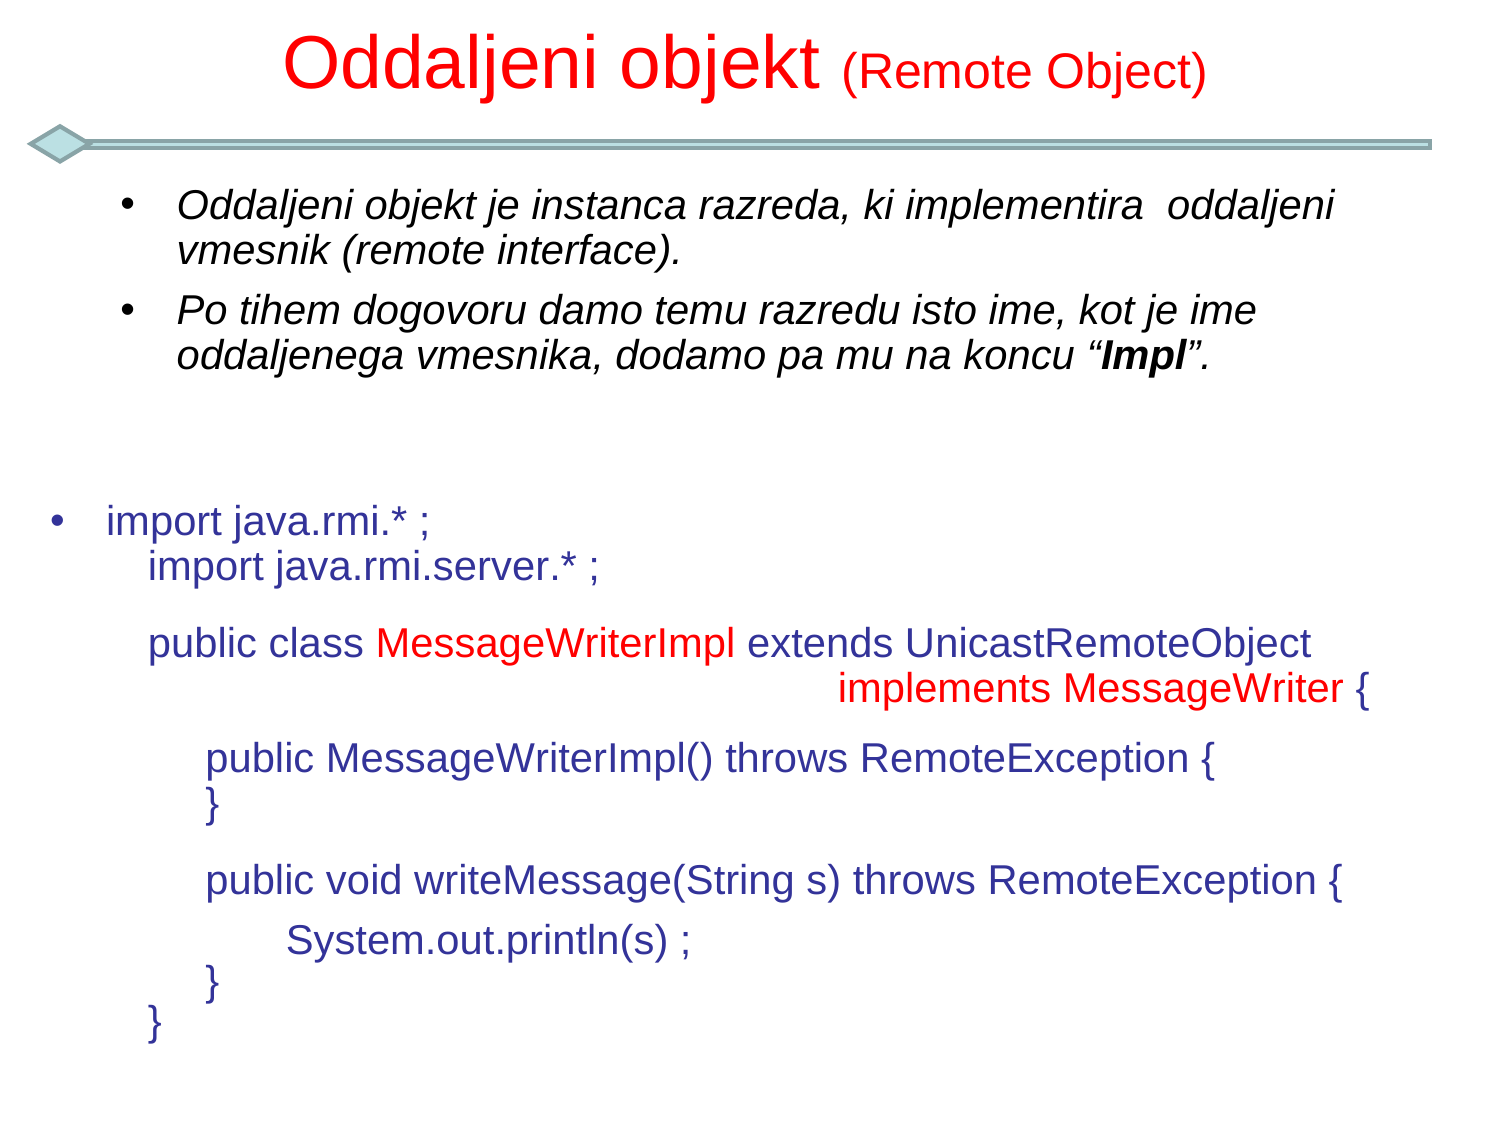

# Oddaljeni objekt (Remote Object)
Oddaljeni objekt je instanca razreda, ki implementira oddaljeni vmesnik (remote interface).
Po tihem dogovoru damo temu razredu isto ime, kot je ime oddaljenega vmesnika, dodamo pa mu na koncu “Impl”.
import java.rmi.* ;
 import java.rmi.server.* ;
 public class MessageWriterImpl extends UnicastRemoteObject
 implements MessageWriter {
 public MessageWriterImpl() throws RemoteException {
 }
 public void writeMessage(String s) throws RemoteException {
 System.out.println(s) ;
 }
 }